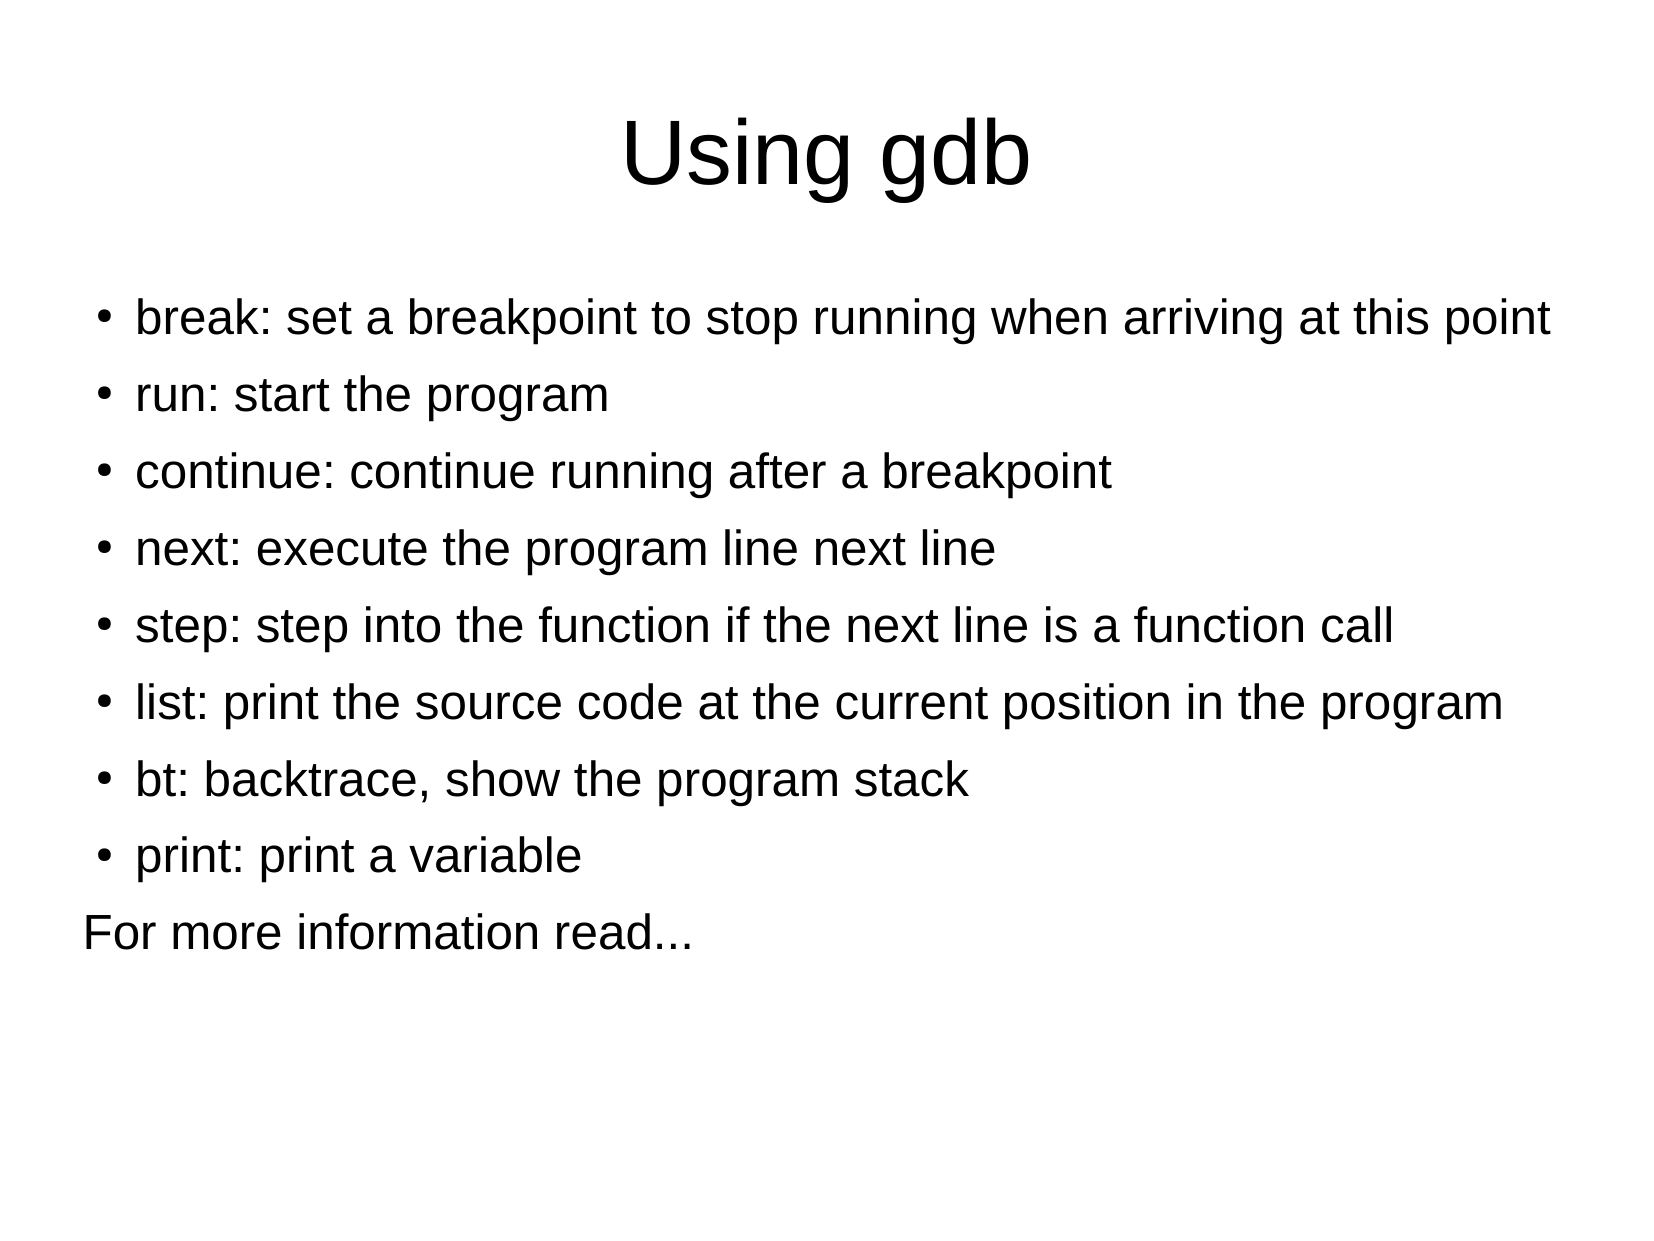

# Using gdb
break: set a breakpoint to stop running when arriving at this point
run: start the program
continue: continue running after a breakpoint
next: execute the program line next line
step: step into the function if the next line is a function call
list: print the source code at the current position in the program
bt: backtrace, show the program stack
print: print a variable
For more information read...